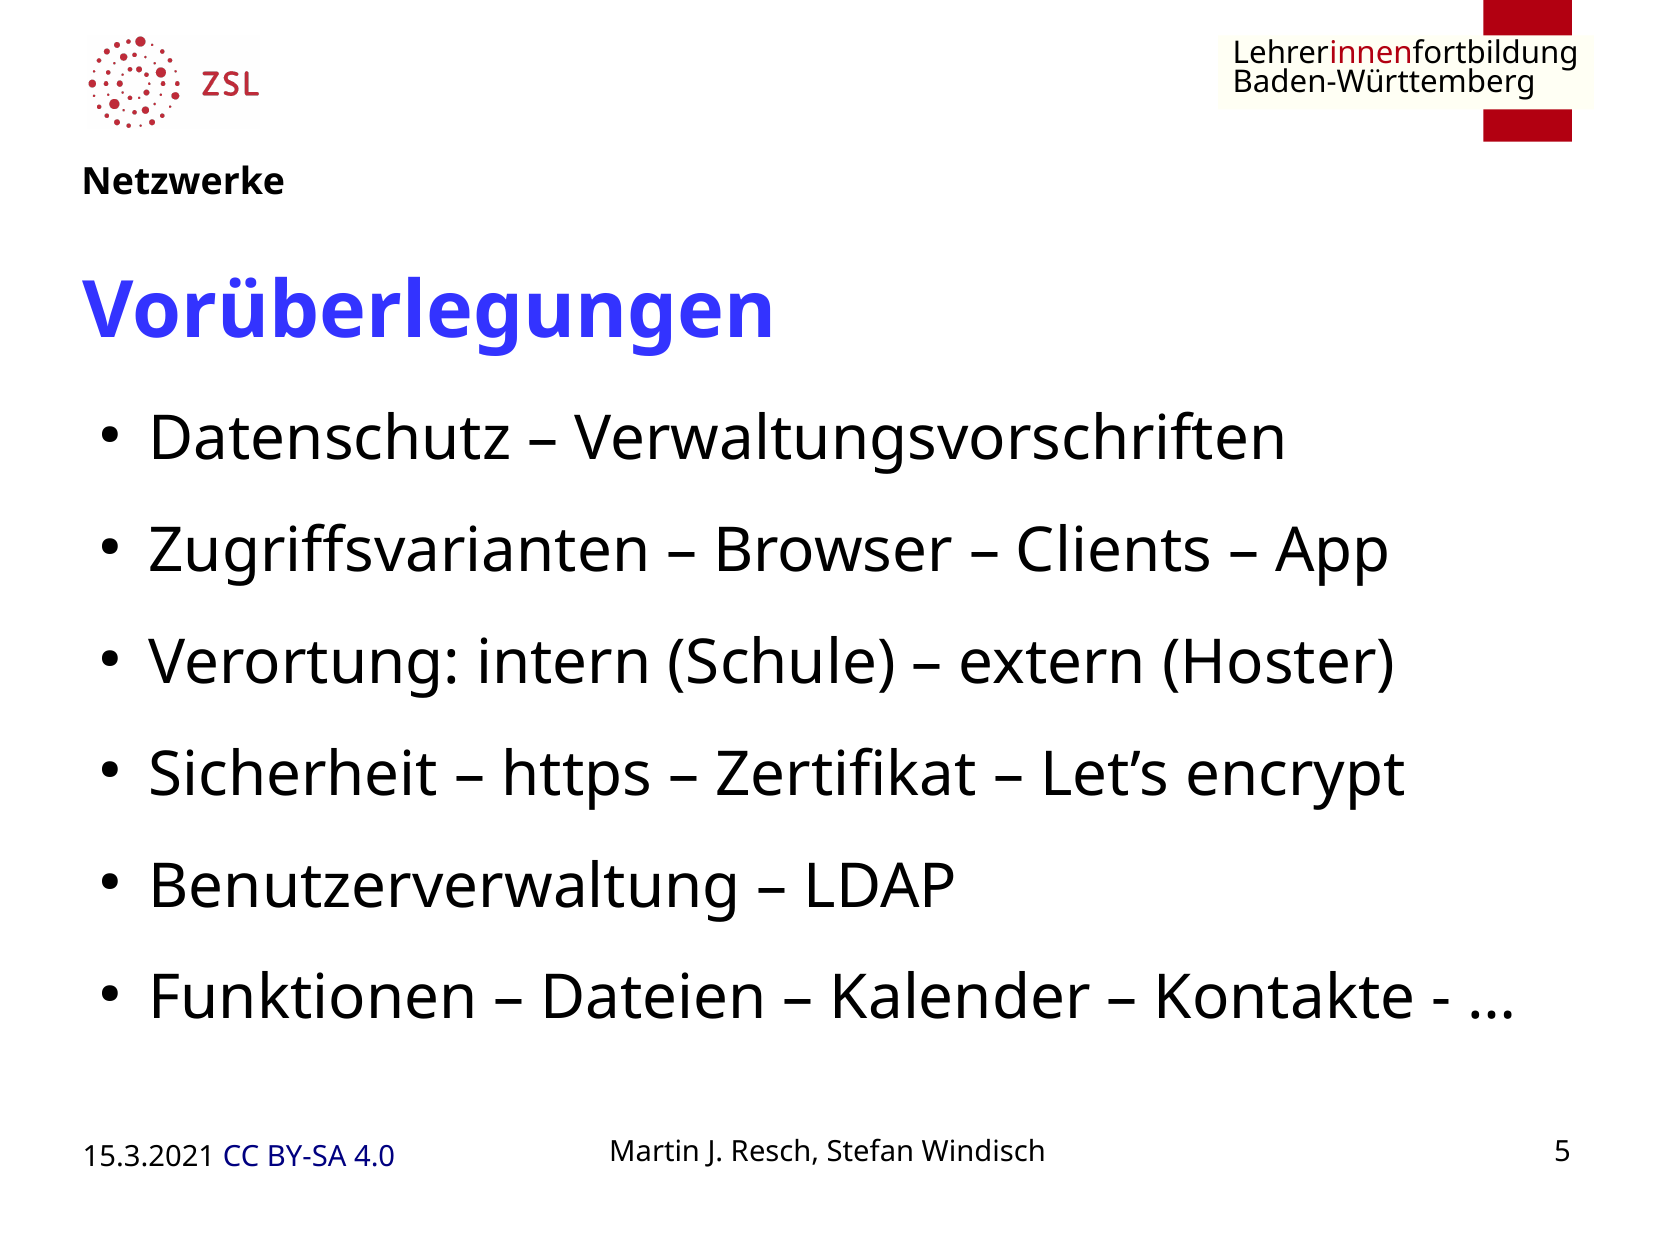

# Vorüberlegungen
Datenschutz – Verwaltungsvorschriften
Zugriffsvarianten – Browser – Clients – App
Verortung: intern (Schule) – extern (Hoster)
Sicherheit – https – Zertifikat – Let’s encrypt
Benutzerverwaltung – LDAP
Funktionen – Dateien – Kalender – Kontakte - …
5